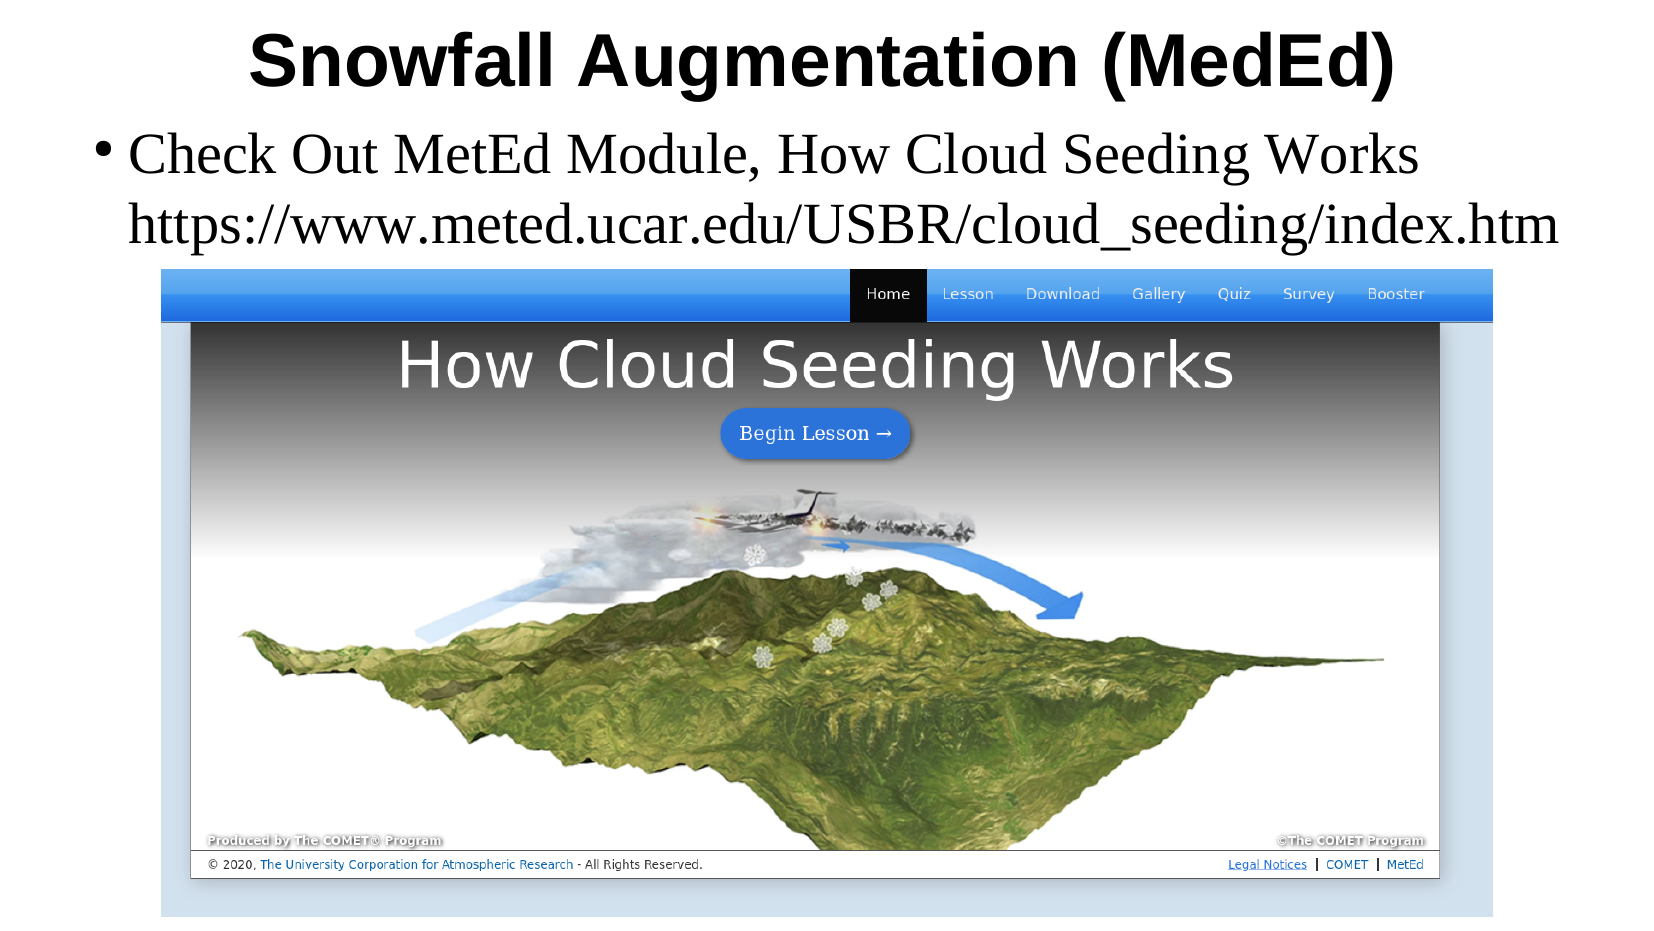

# Snowfall Augmentation (MedEd)
Check Out MetEd Module, How Cloud Seeding Works
https://www.meted.ucar.edu/USBR/cloud_seeding/index.htm